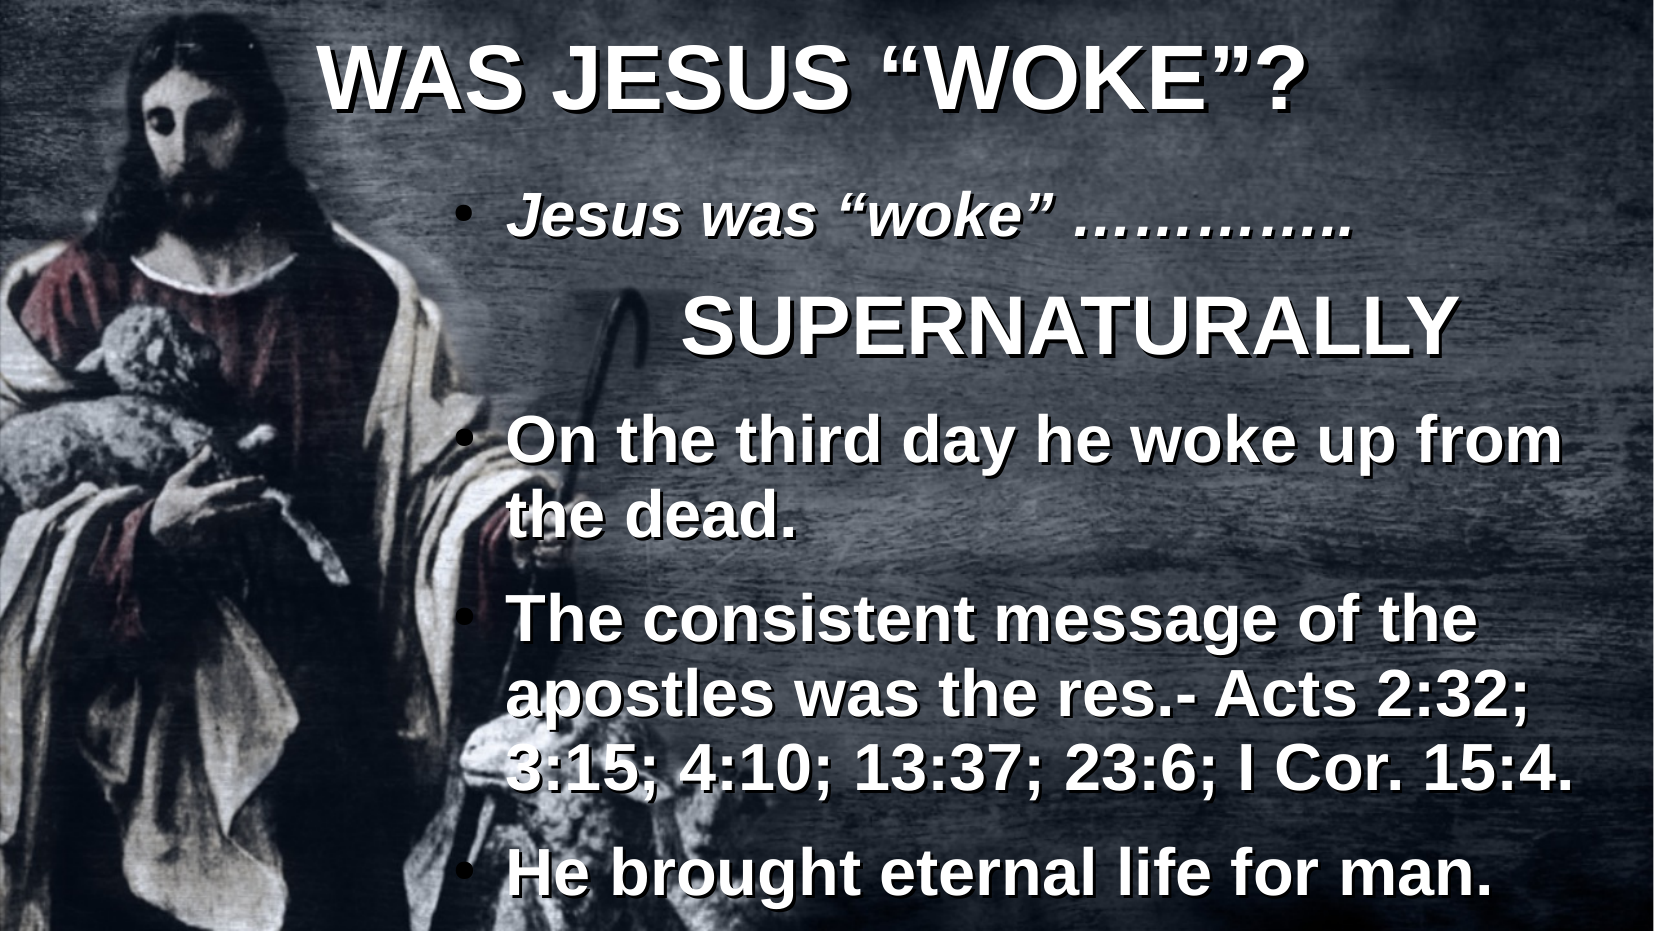

# WAS JESUS “WOKE”?
Jesus was “woke” …………..
SUPERNATURALLY
On the third day he woke up from the dead.
The consistent message of the apostles was the res.- Acts 2:32; 3:15; 4:10; 13:37; 23:6; I Cor. 15:4.
He brought eternal life for man.